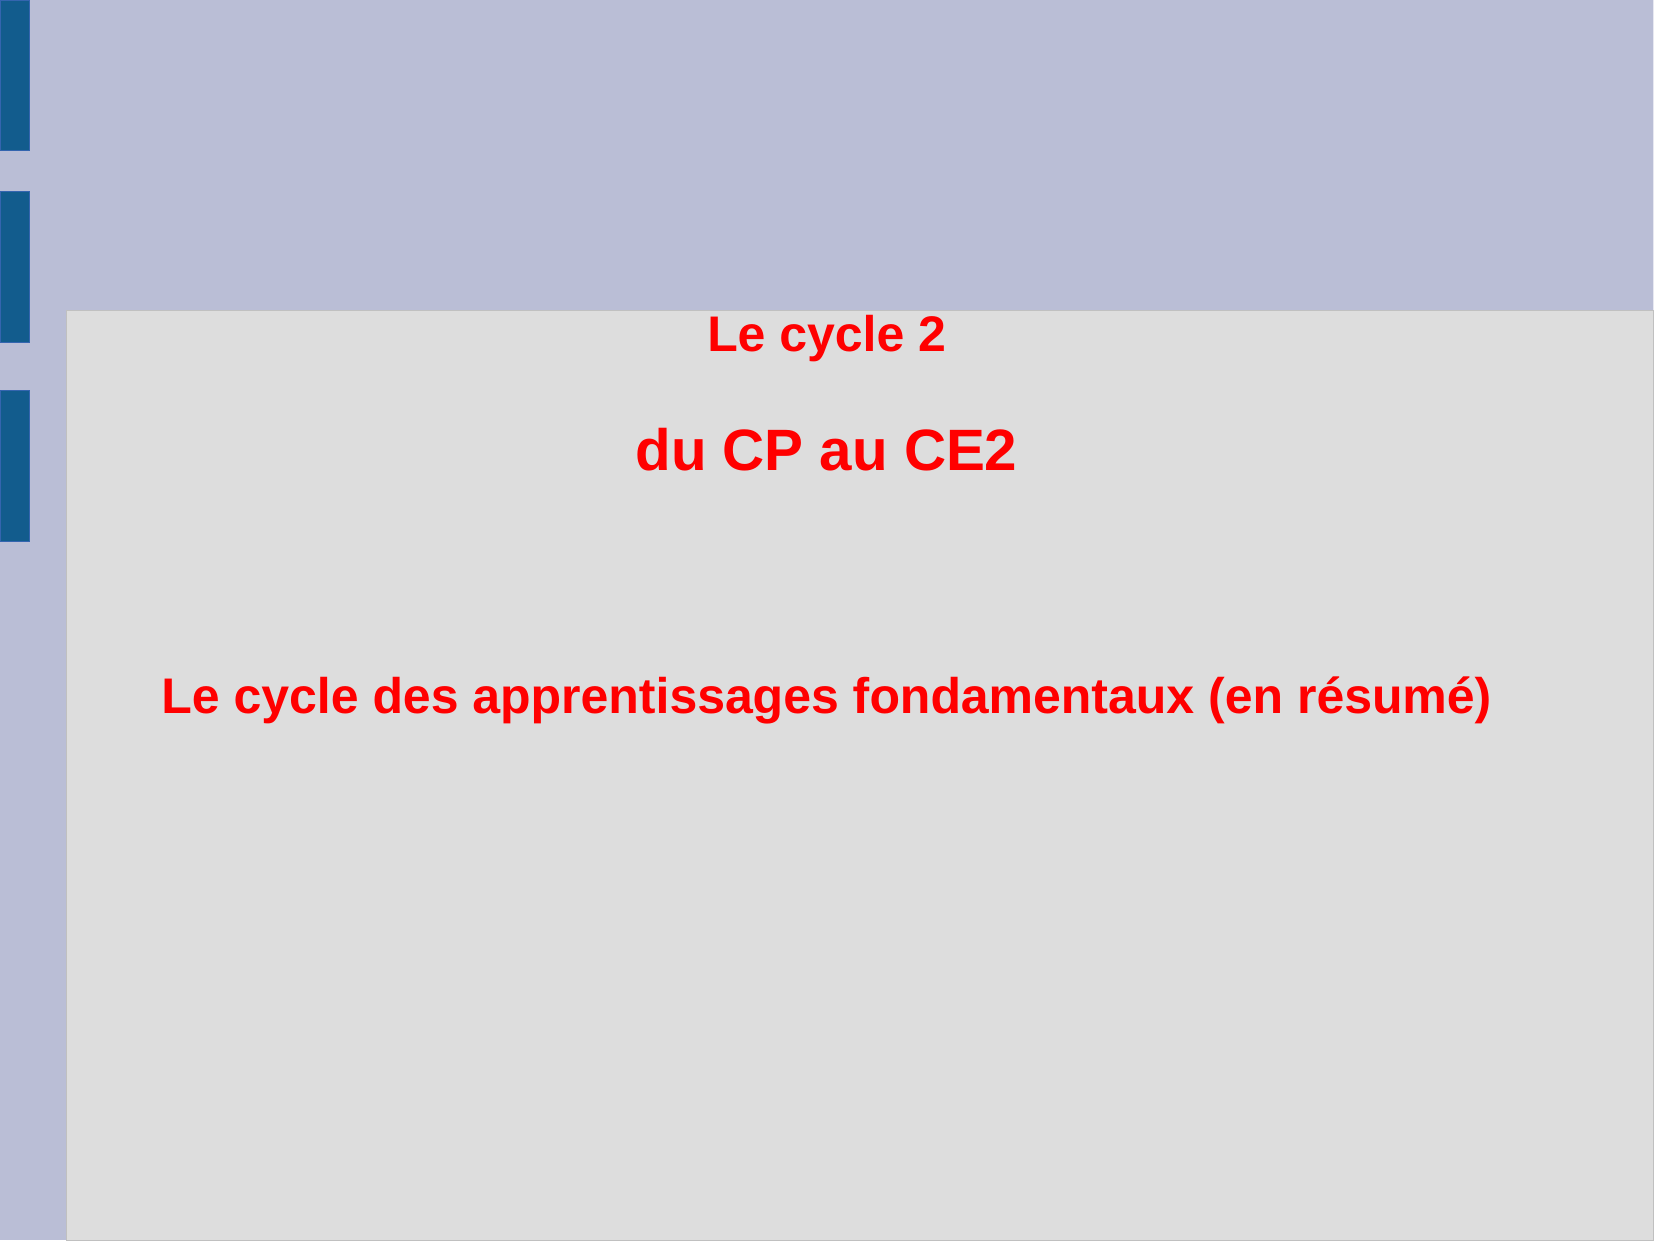

# Le cycle 2 du CP au CE2 Le cycle des apprentissages fondamentaux (en résumé)